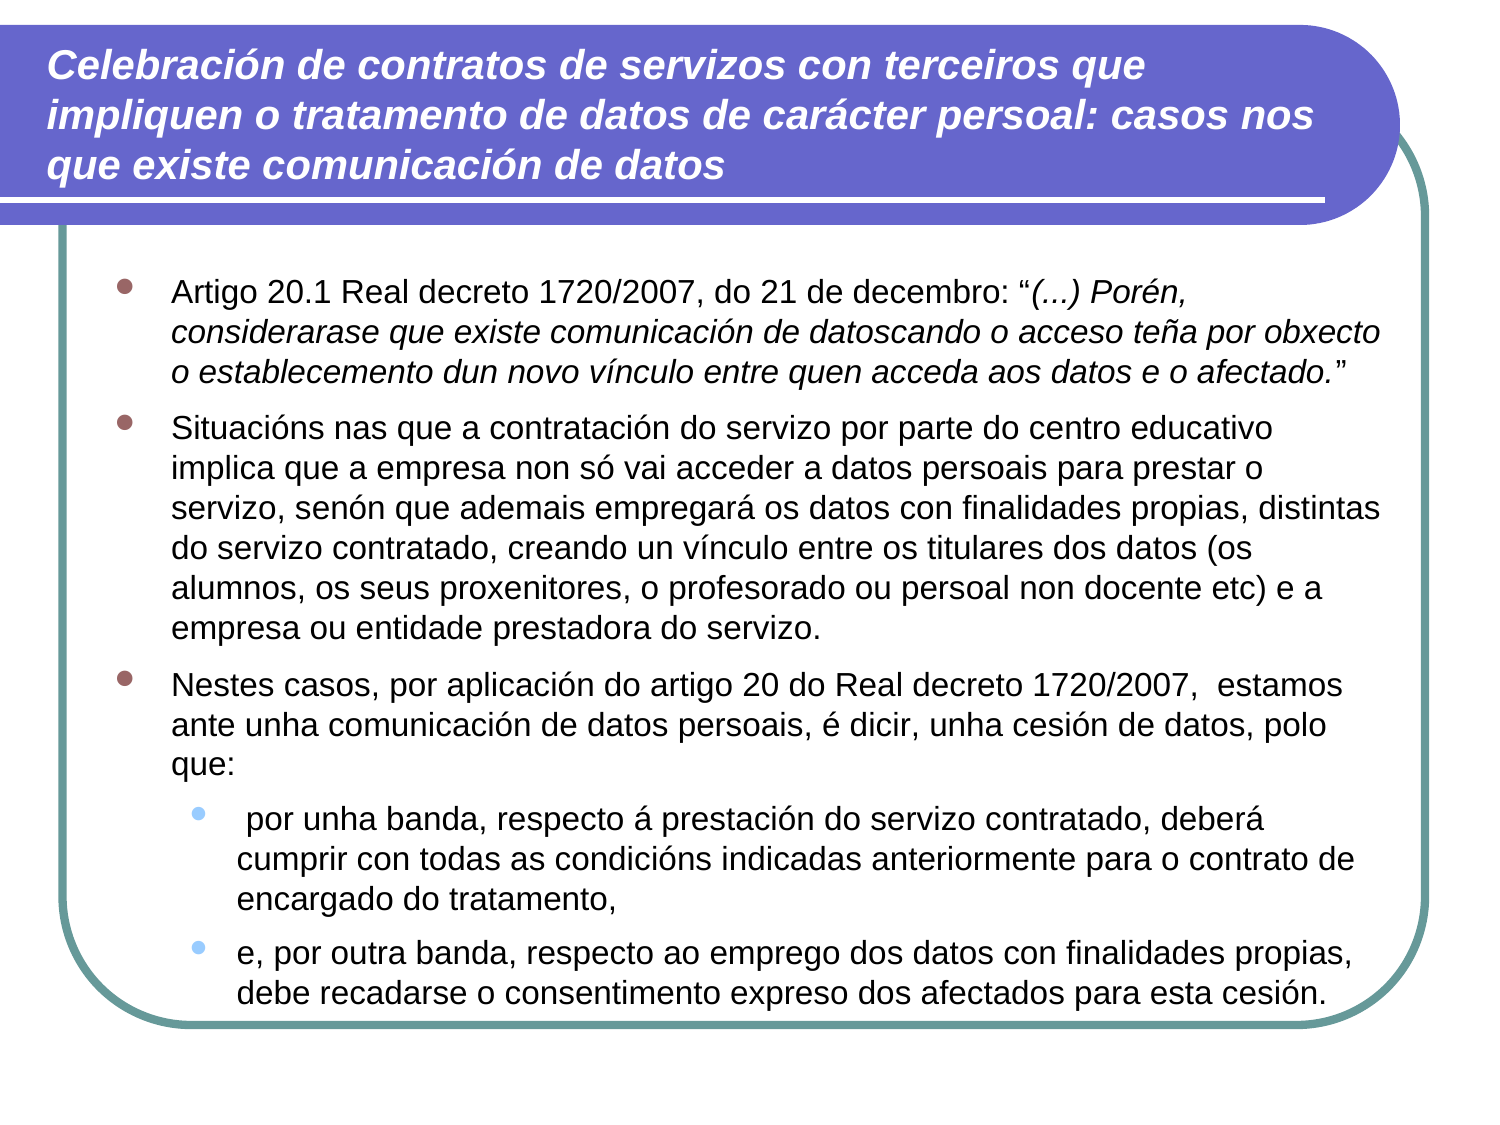

# Celebración de contratos de servizos con terceiros que impliquen o tratamento de datos de carácter persoal: casos nos que existe comunicación de datos
Artigo 20.1 Real decreto 1720/2007, do 21 de decembro: “(...) Porén, considerarase que existe comunicación de datoscando o acceso teña por obxecto o establecemento dun novo vínculo entre quen acceda aos datos e o afectado.”
Situacións nas que a contratación do servizo por parte do centro educativo implica que a empresa non só vai acceder a datos persoais para prestar o servizo, senón que ademais empregará os datos con finalidades propias, distintas do servizo contratado, creando un vínculo entre os titulares dos datos (os alumnos, os seus proxenitores, o profesorado ou persoal non docente etc) e a empresa ou entidade prestadora do servizo.
Nestes casos, por aplicación do artigo 20 do Real decreto 1720/2007, estamos ante unha comunicación de datos persoais, é dicir, unha cesión de datos, polo que:
 por unha banda, respecto á prestación do servizo contratado, deberá cumprir con todas as condicións indicadas anteriormente para o contrato de encargado do tratamento,
e, por outra banda, respecto ao emprego dos datos con finalidades propias, debe recadarse o consentimento expreso dos afectados para esta cesión.